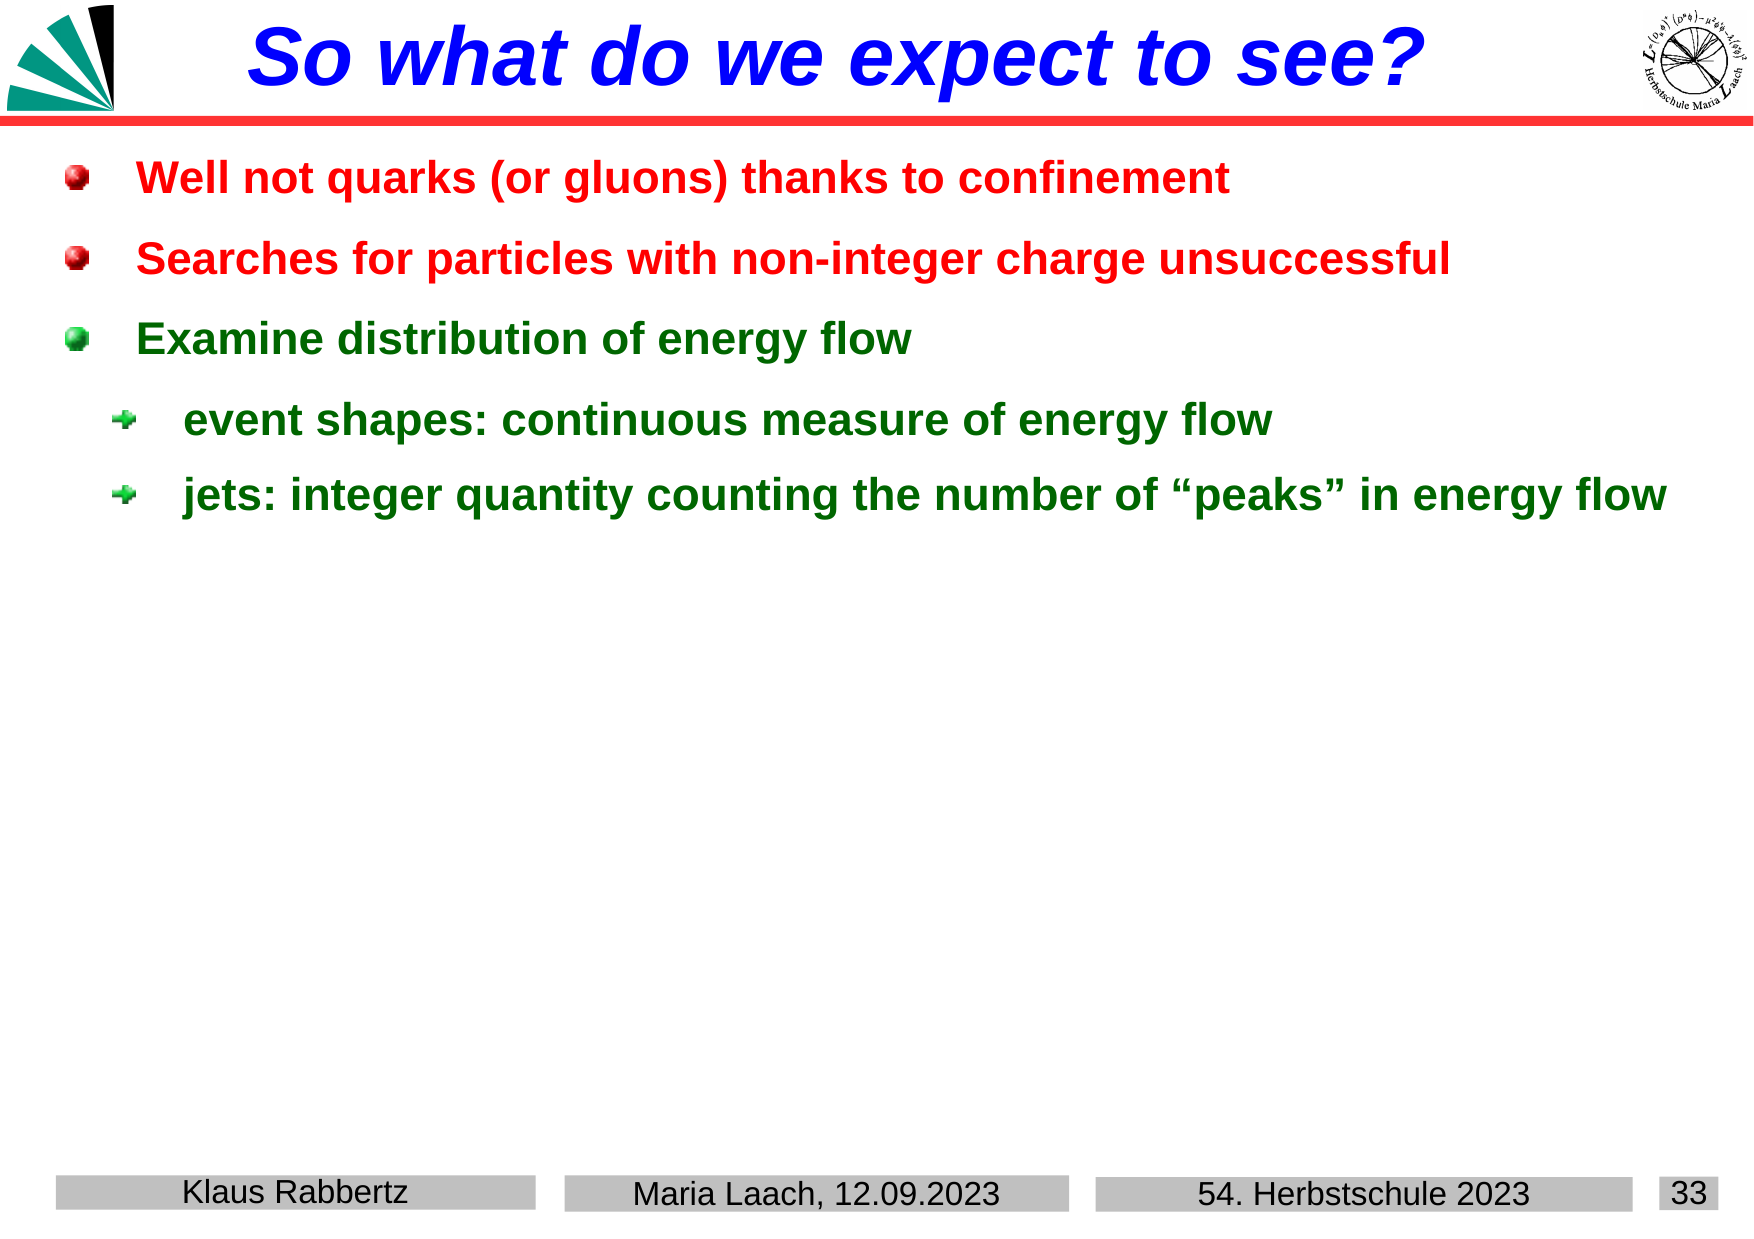

# So what do we expect to see?
Well not quarks (or gluons) thanks to confinement
Searches for particles with non-integer charge unsuccessful
Examine distribution of energy flow
event shapes: continuous measure of energy flow
jets: integer quantity counting the number of “peaks” in energy flow